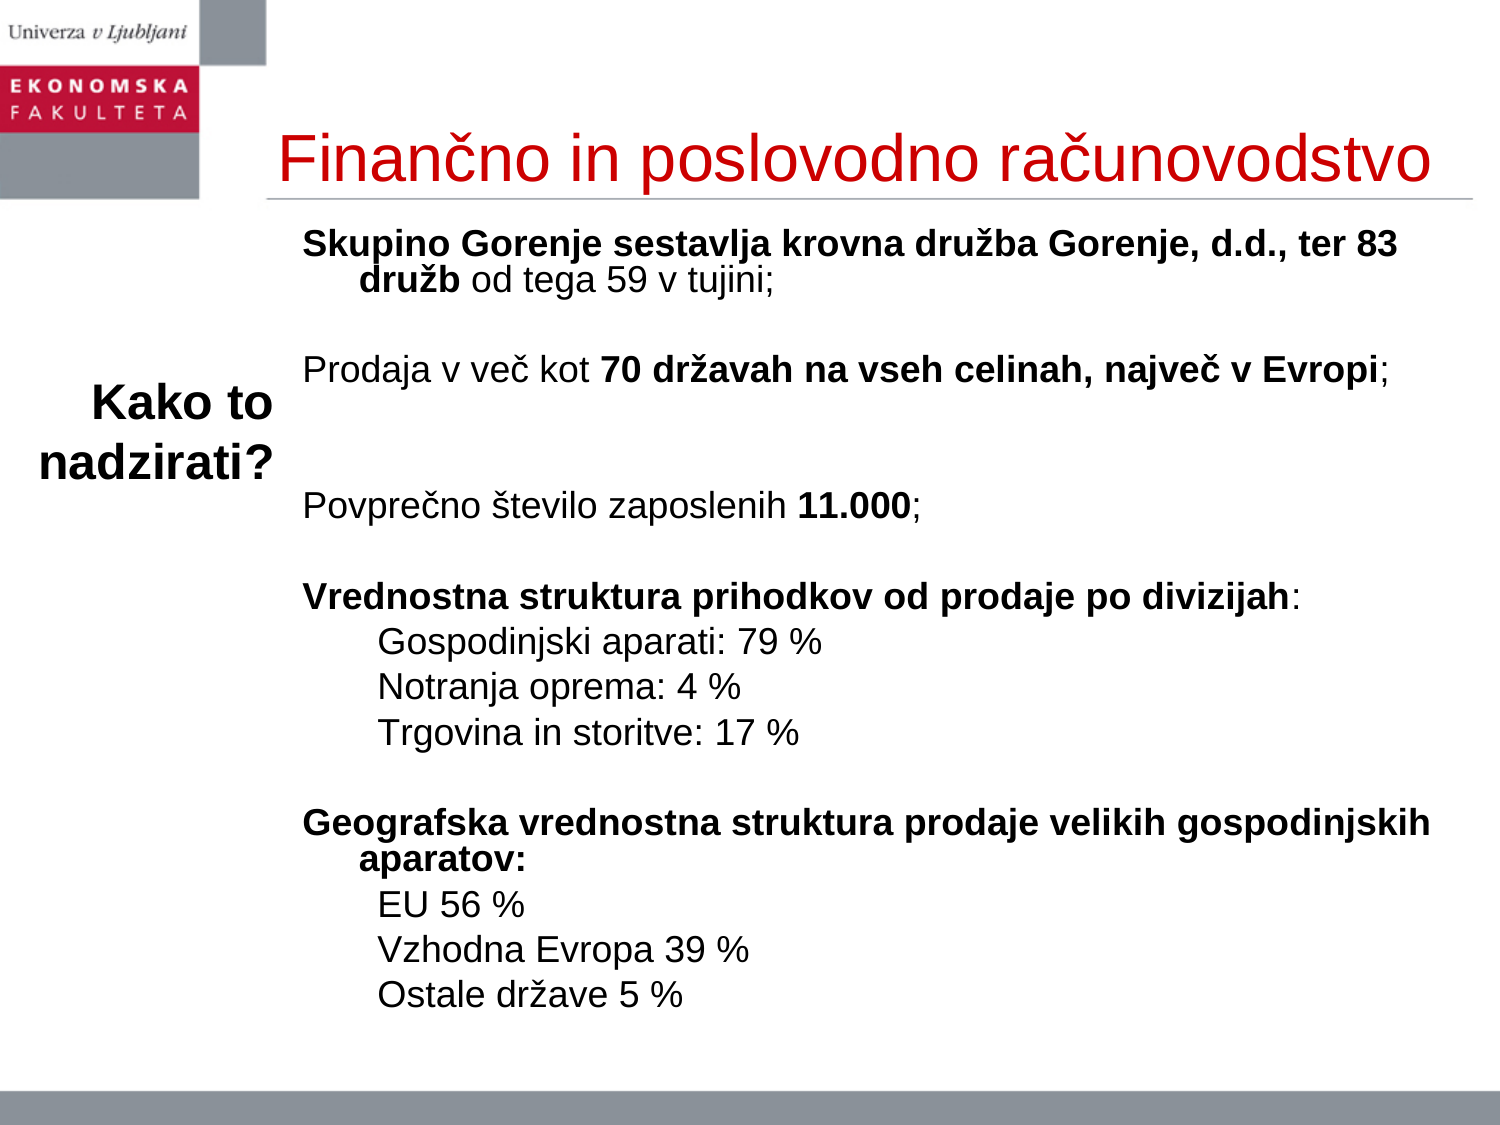

# Finančno in poslovodno računovodstvo
Skupino Gorenje sestavlja krovna družba Gorenje, d.d., ter 83 družb od tega 59 v tujini;
Prodaja v več kot 70 državah na vseh celinah, največ v Evropi;
Povprečno število zaposlenih 11.000;
Vrednostna struktura prihodkov od prodaje po divizijah:
Gospodinjski aparati: 79 %
Notranja oprema: 4 %
Trgovina in storitve: 17 %
Geografska vrednostna struktura prodaje velikih gospodinjskih aparatov:
EU 56 %
Vzhodna Evropa 39 %
Ostale države 5 %
Kako to nadzirati?